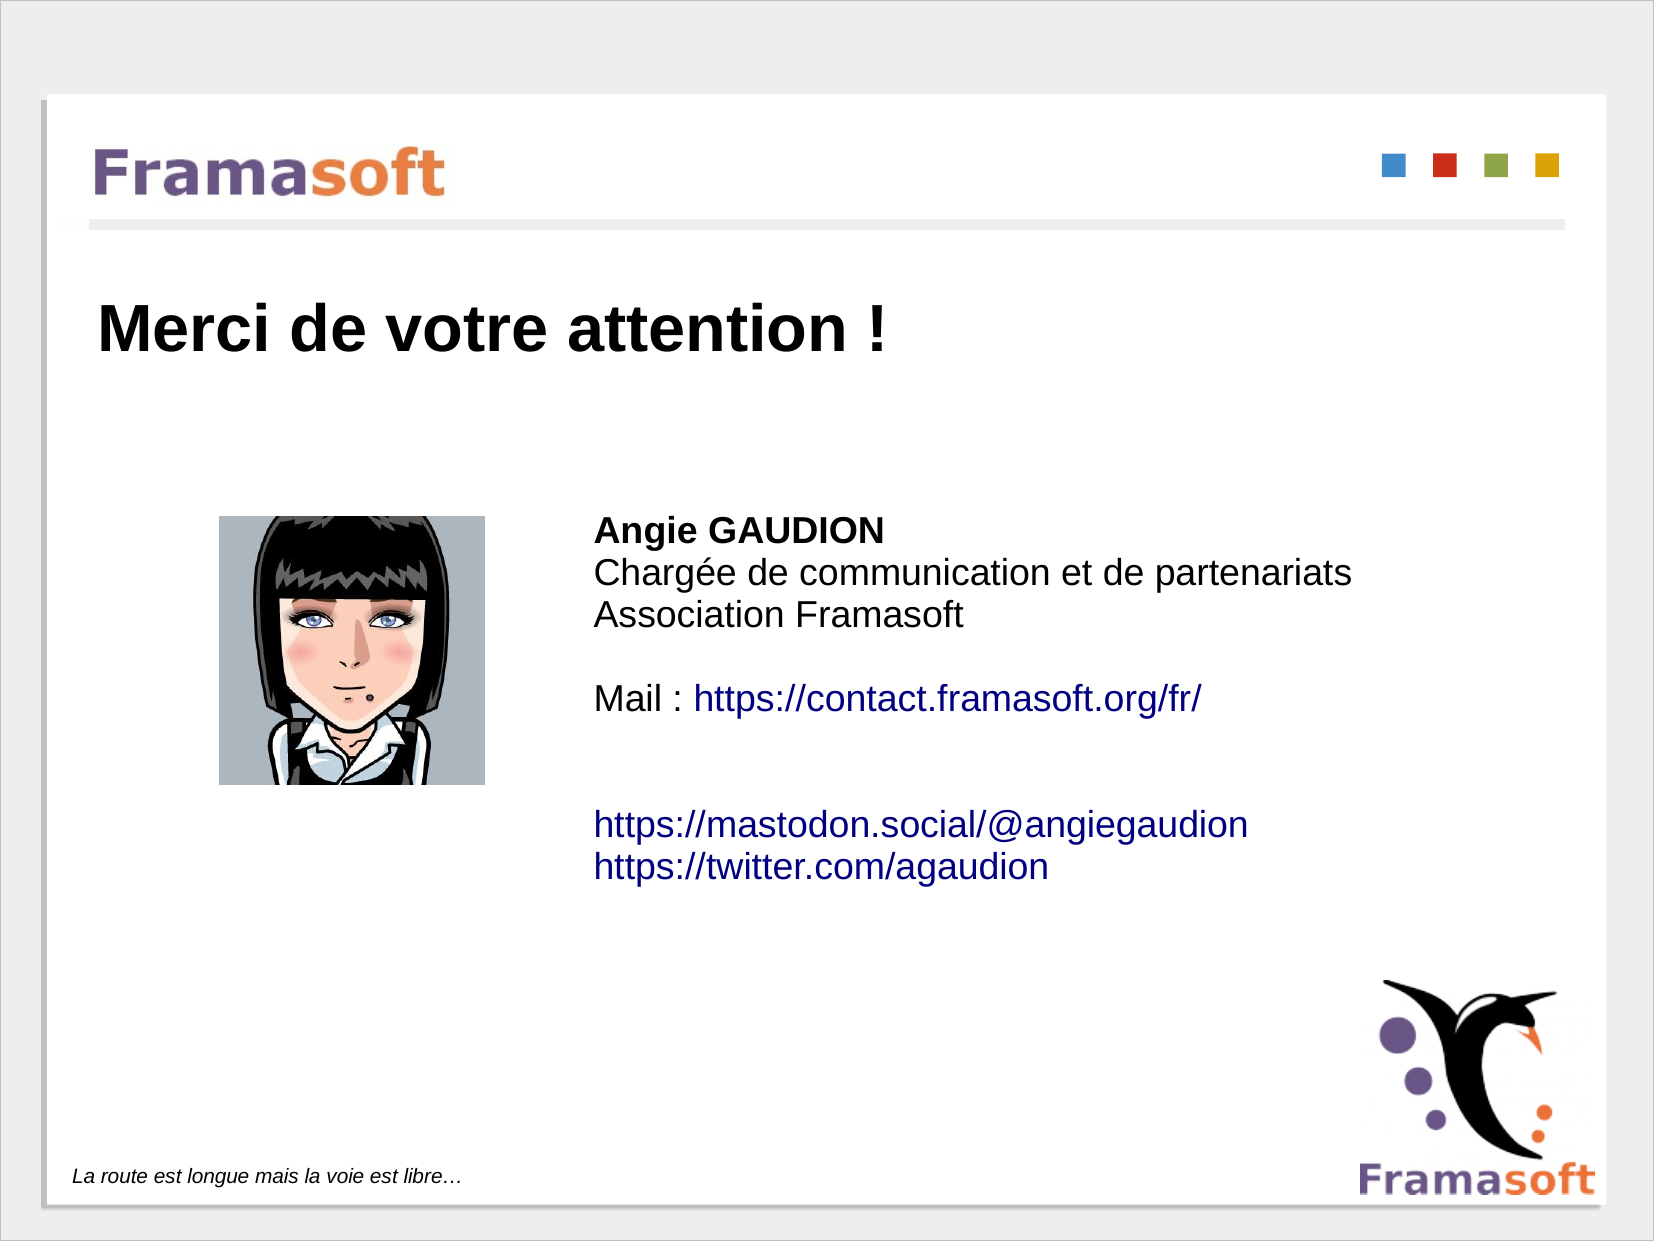

La route est longue mais la voie est libre…
Merci de votre attention !
Angie GAUDION
Chargée de communication et de partenariats
Association Framasoft
Mail : https://contact.framasoft.org/fr/
https://mastodon.social/@angiegaudion
https://twitter.com/agaudion